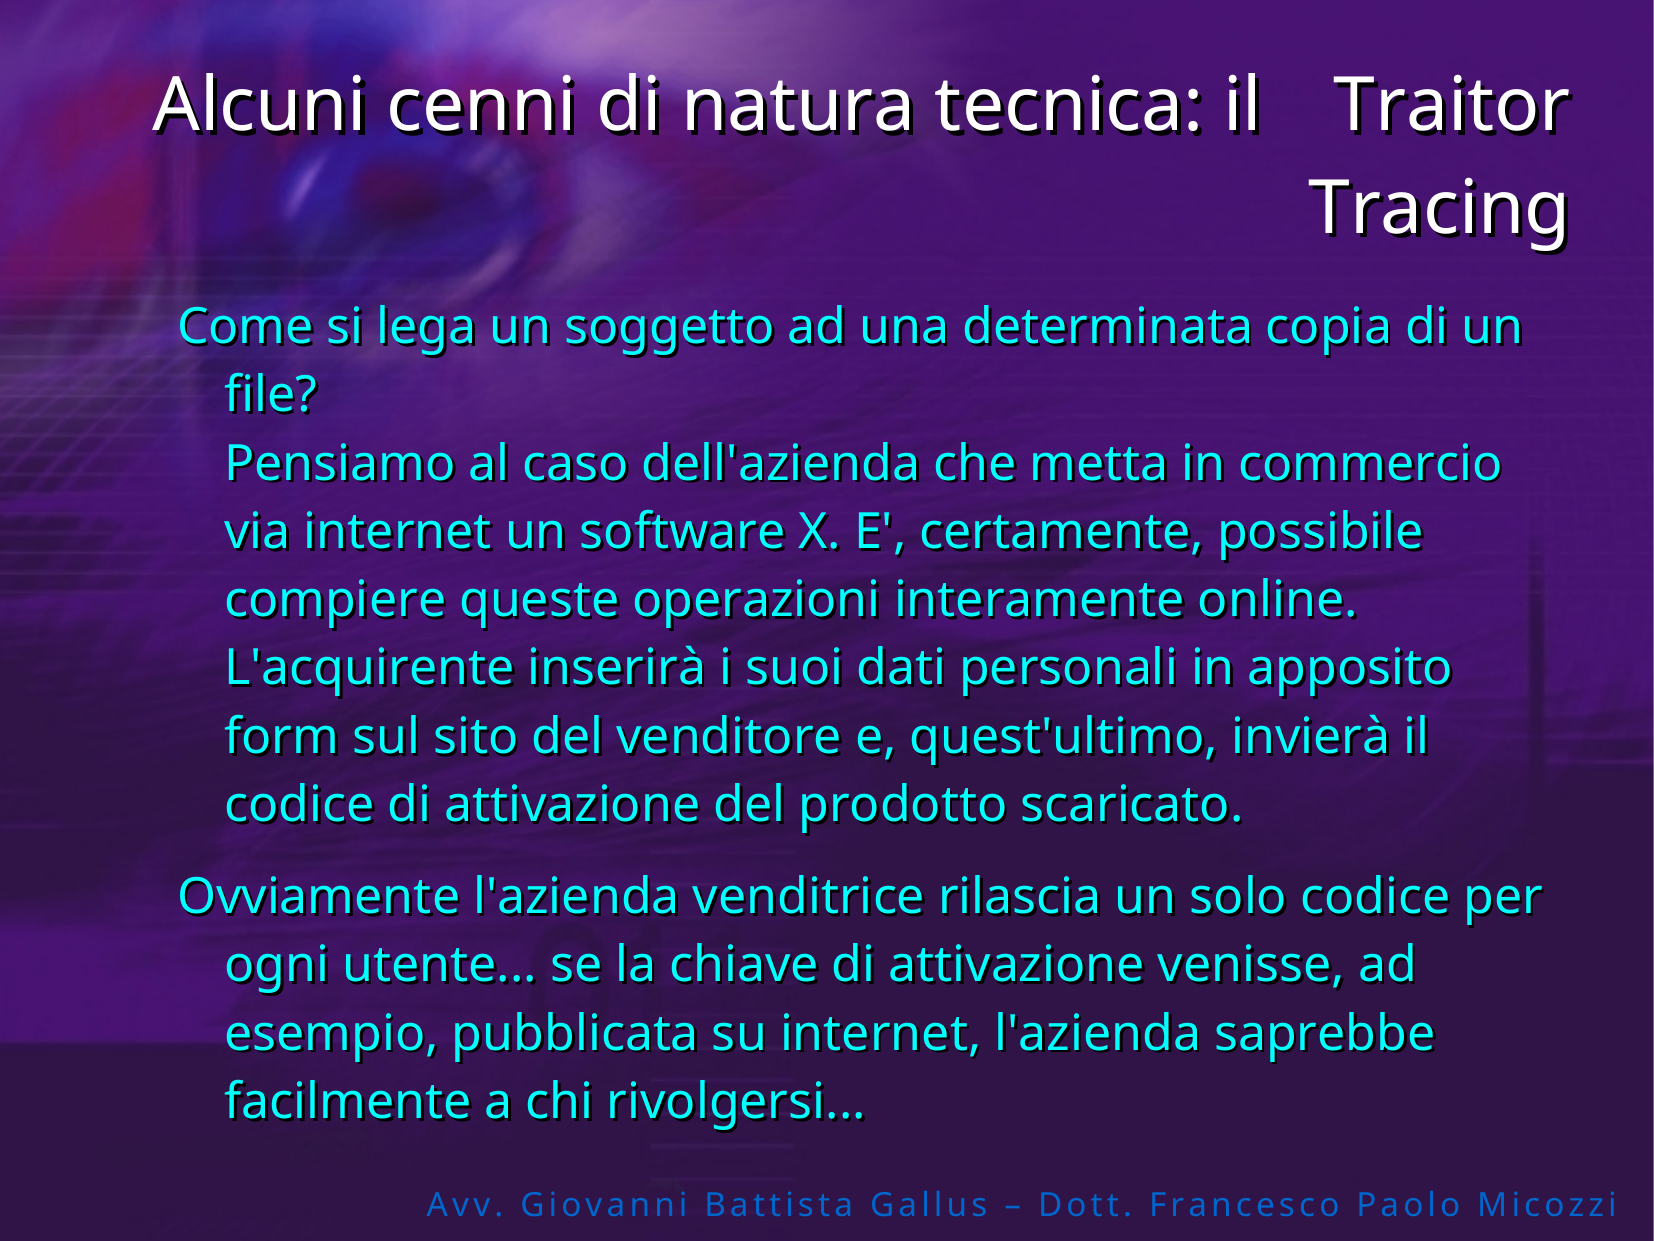

# Alcuni cenni di natura tecnica: il 	Traitor Tracing
Come si lega un soggetto ad una determinata copia di un file?
Pensiamo al caso dell'azienda che metta in commercio via internet un software X. E', certamente, possibile compiere queste operazioni interamente online. L'acquirente inserirà i suoi dati personali in apposito form sul sito del venditore e, quest'ultimo, invierà il codice di attivazione del prodotto scaricato.
Ovviamente l'azienda venditrice rilascia un solo codice per ogni utente... se la chiave di attivazione venisse, ad esempio, pubblicata su internet, l'azienda saprebbe facilmente a chi rivolgersi...
dott. Francesco Paolo Micozzi - f.micozzi@studionati.it